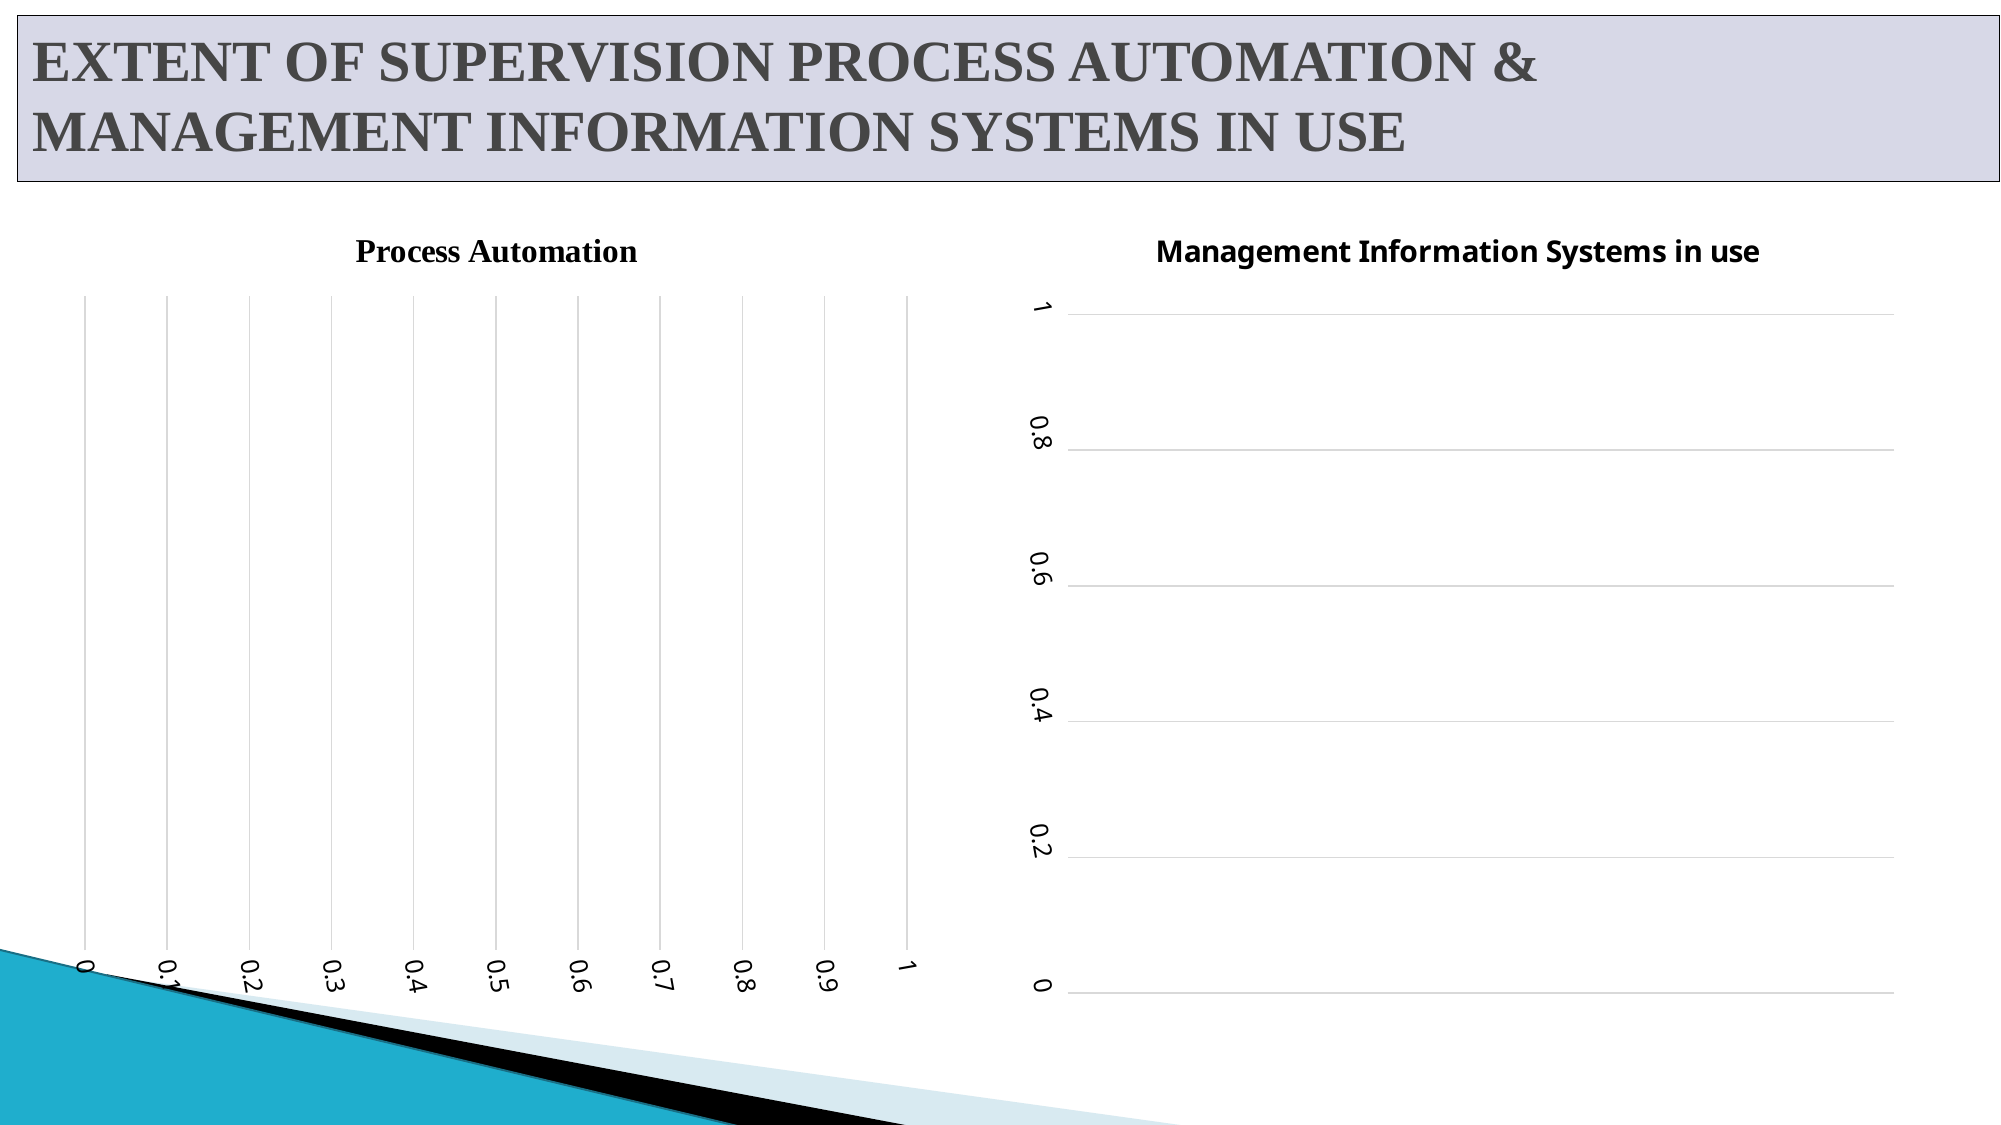

# EXTENT OF SUPERVISION PROCESS AUTOMATION & MANAGEMENT INFORMATION SYSTEMS IN USE
### Chart: Process Automation
| Category | |
|---|---|
### Chart: Management Information Systems in use
| Category | |
|---|---|